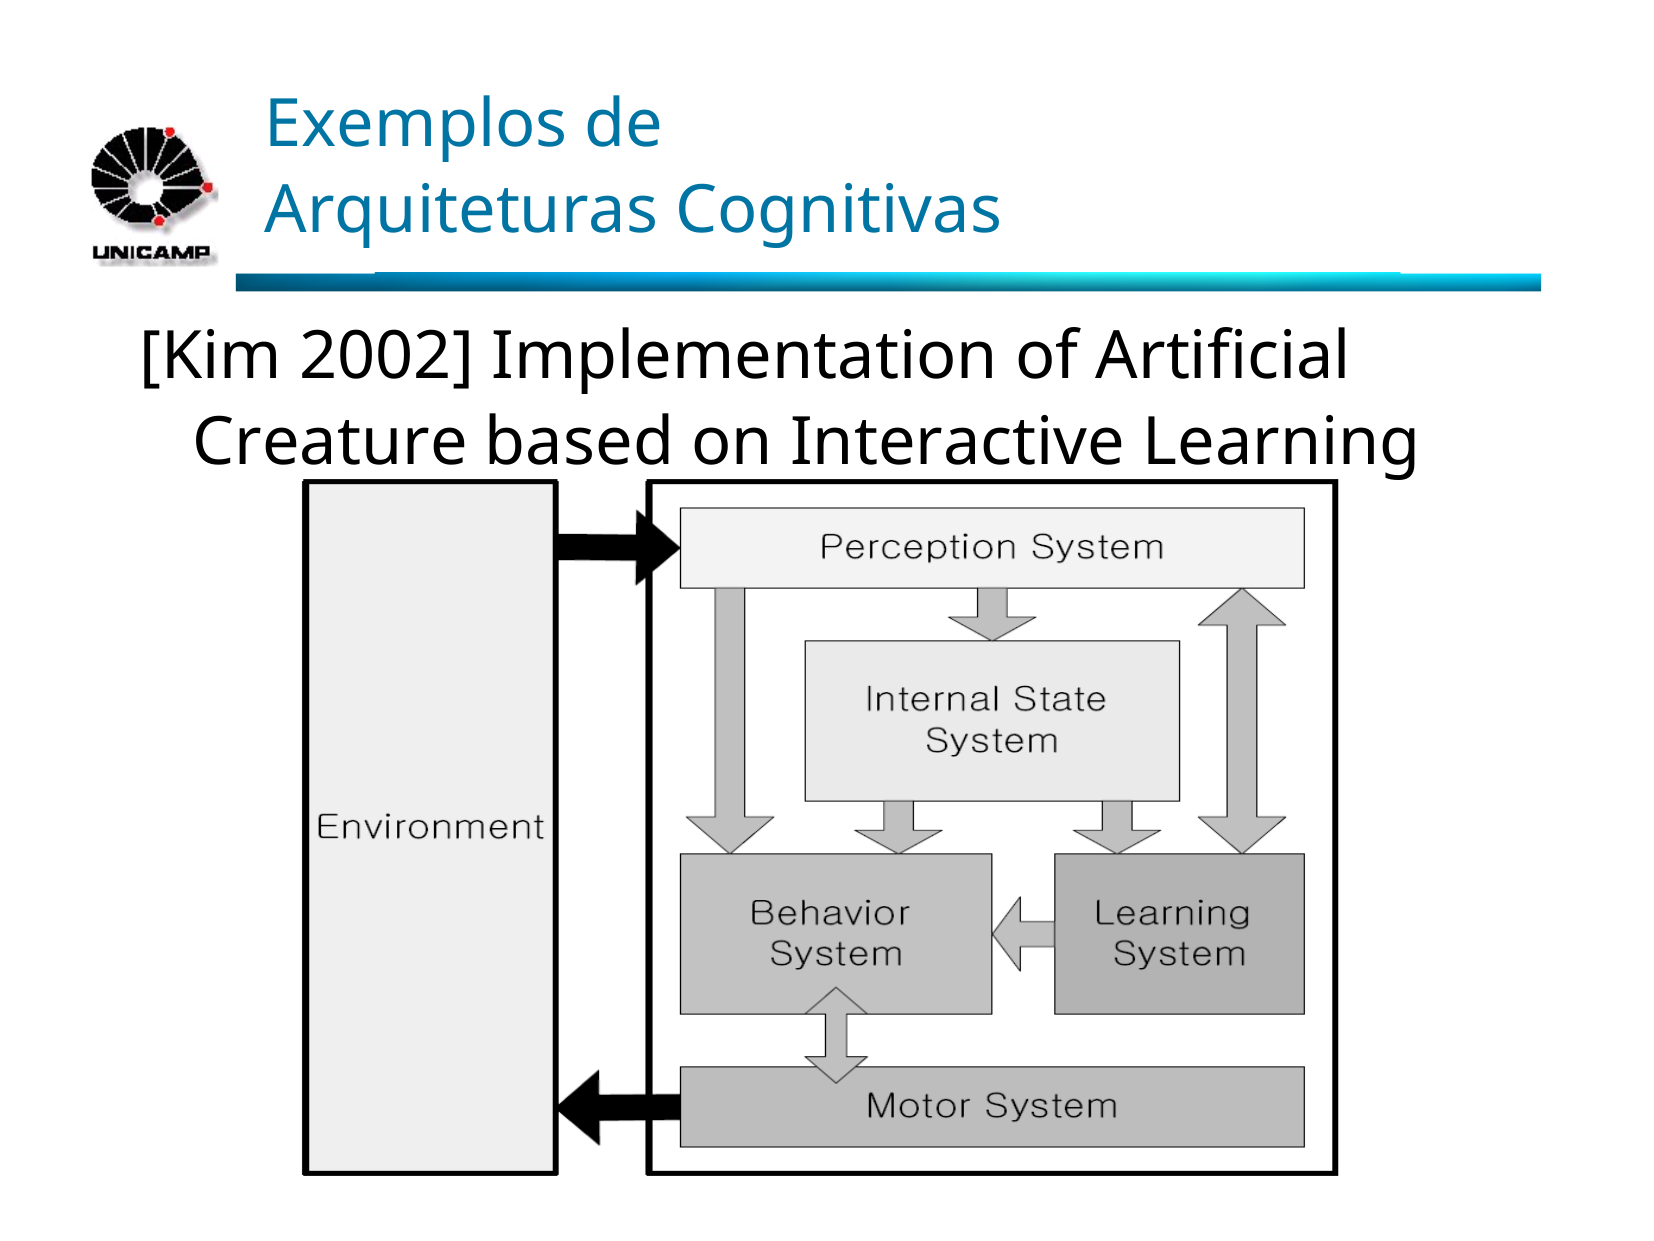

# Exemplos de Arquiteturas Cognitivas
[Kim 2002] Implementation of Artificial Creature based on Interactive Learning